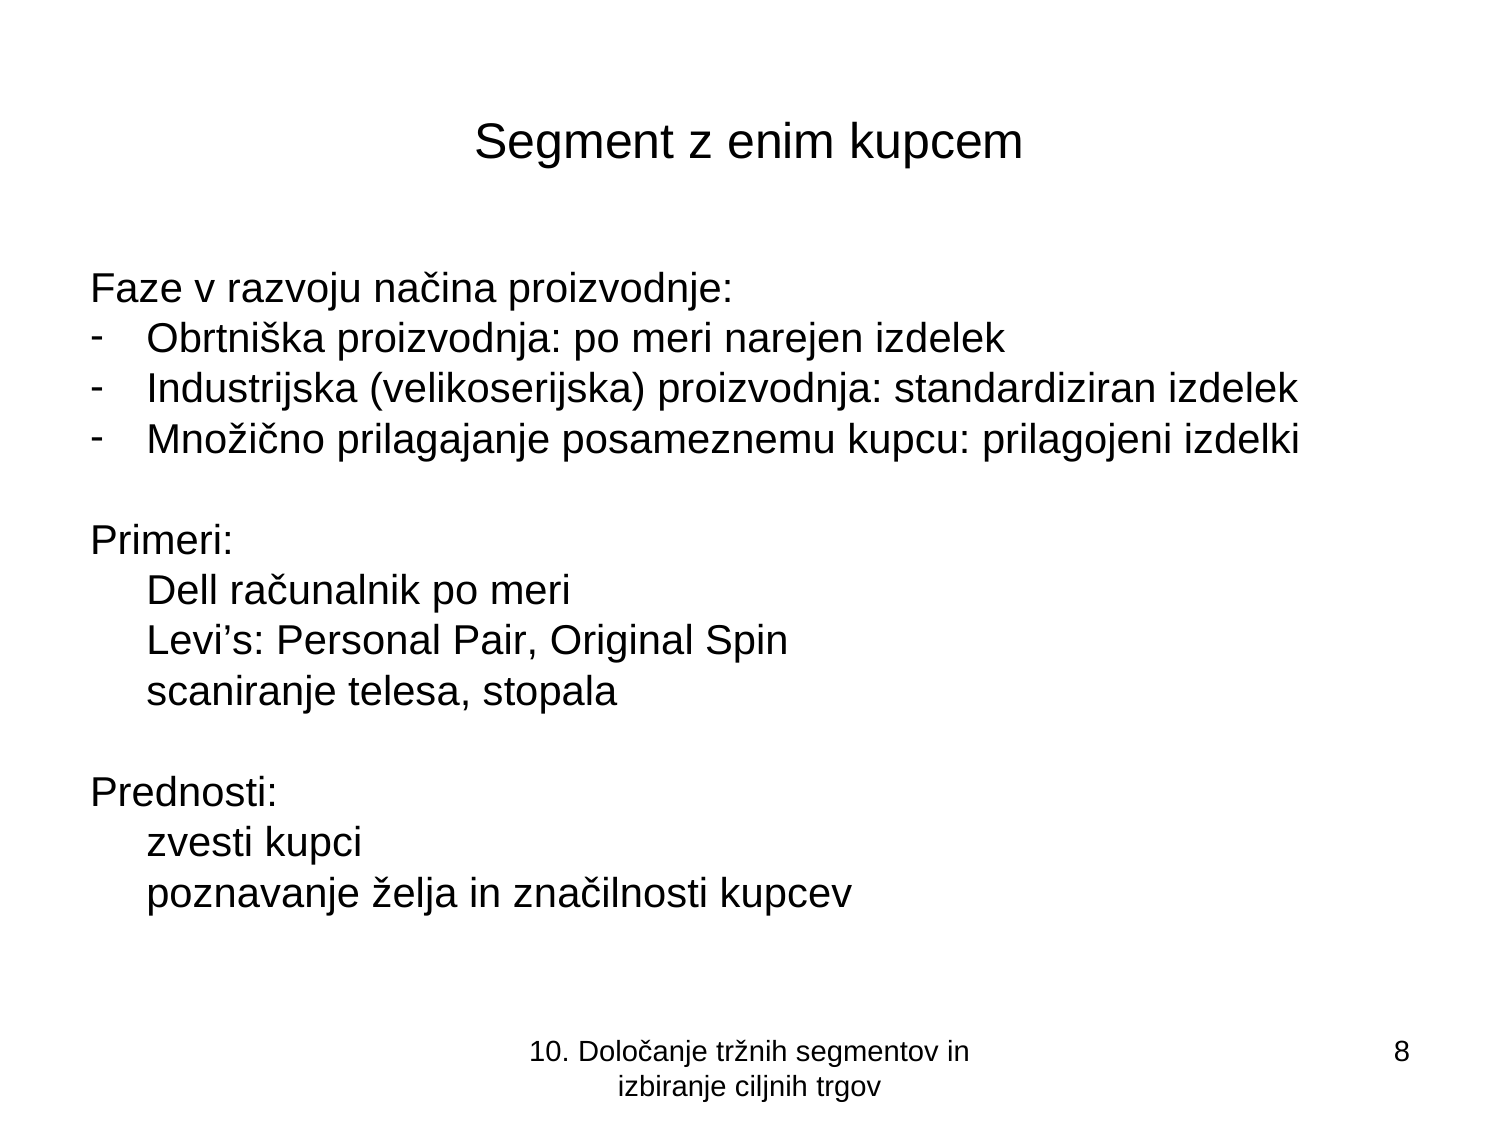

# Segment z enim kupcem
Faze v razvoju načina proizvodnje:
Obrtniška proizvodnja: po meri narejen izdelek
Industrijska (velikoserijska) proizvodnja: standardiziran izdelek
Množično prilagajanje posameznemu kupcu: prilagojeni izdelki
Primeri:
	Dell računalnik po meri
	Levi’s: Personal Pair, Original Spin
	scaniranje telesa, stopala
Prednosti:
	zvesti kupci
	poznavanje želja in značilnosti kupcev
10. Določanje tržnih segmentov in izbiranje ciljnih trgov